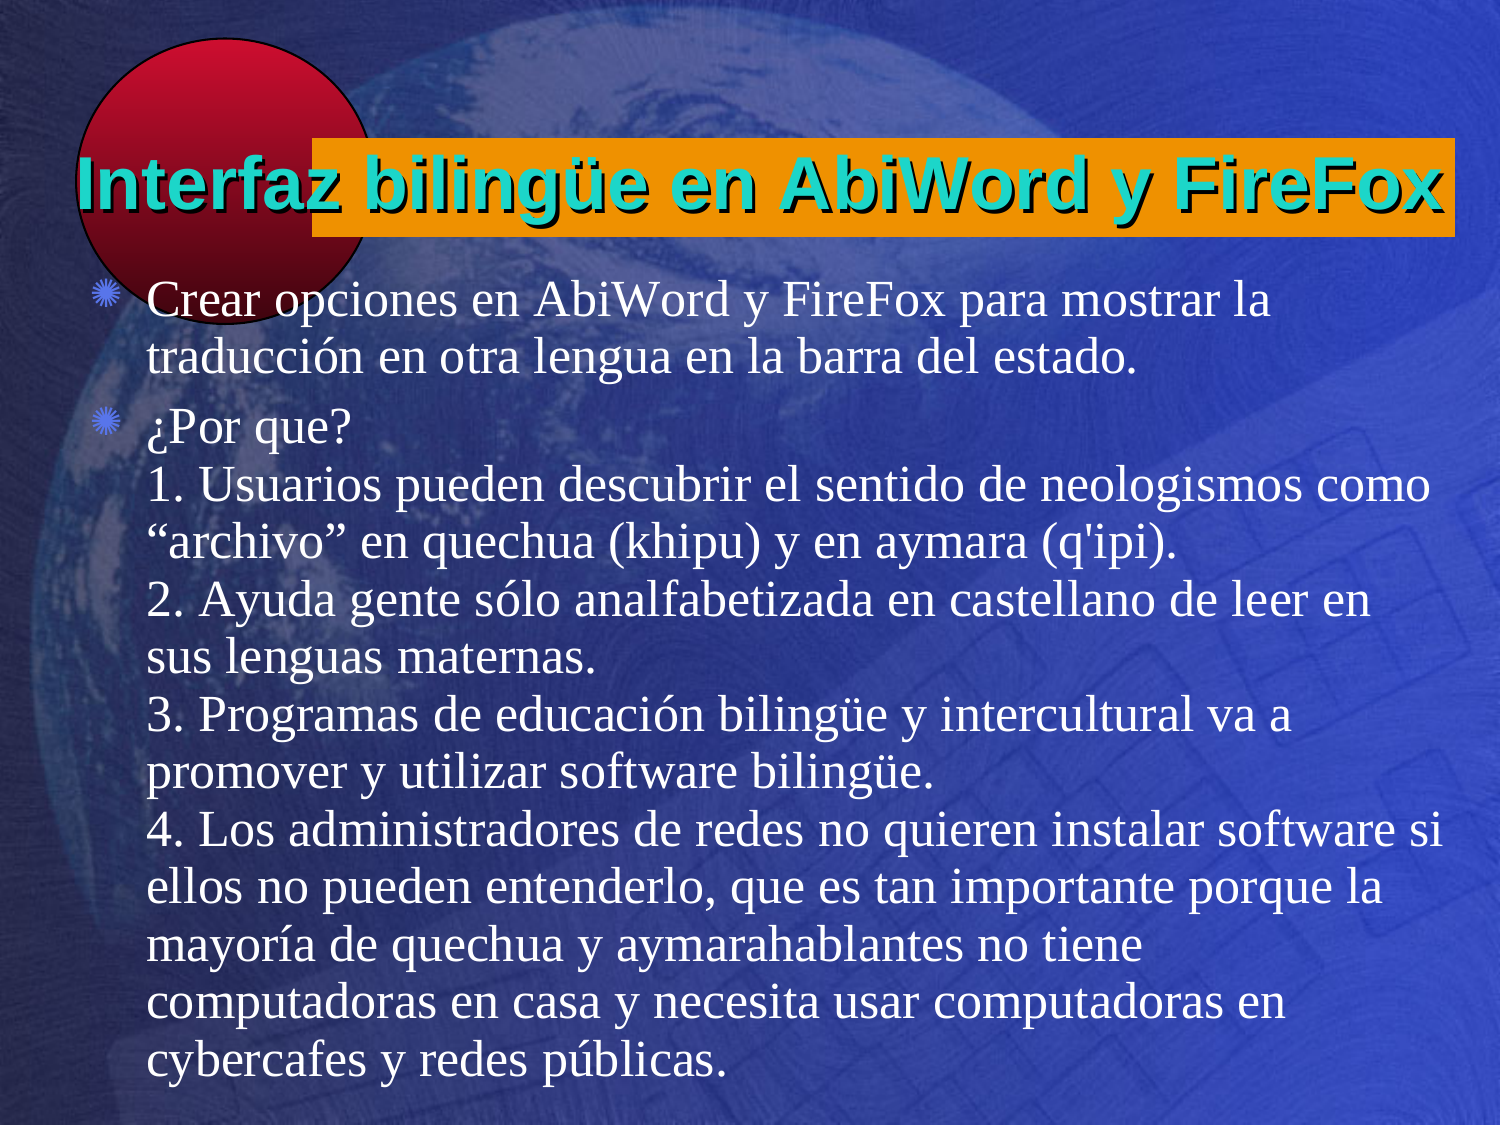

# Interfaz bilingüe en AbiWord y FireFox
Crear opciones en AbiWord y FireFox para mostrar la traducción en otra lengua en la barra del estado.
¿Por que?
1. Usuarios pueden descubrir el sentido de neologismos como “archivo” en quechua (khipu) y en aymara (q'ipi).
2. Ayuda gente sólo analfabetizada en castellano de leer en sus lenguas maternas.
3. Programas de educación bilingüe y intercultural va a promover y utilizar software bilingüe.
4. Los administradores de redes no quieren instalar software si ellos no pueden entenderlo, que es tan importante porque la mayoría de quechua y aymarahablantes no tiene computadoras en casa y necesita usar computadoras en cybercafes y redes públicas.